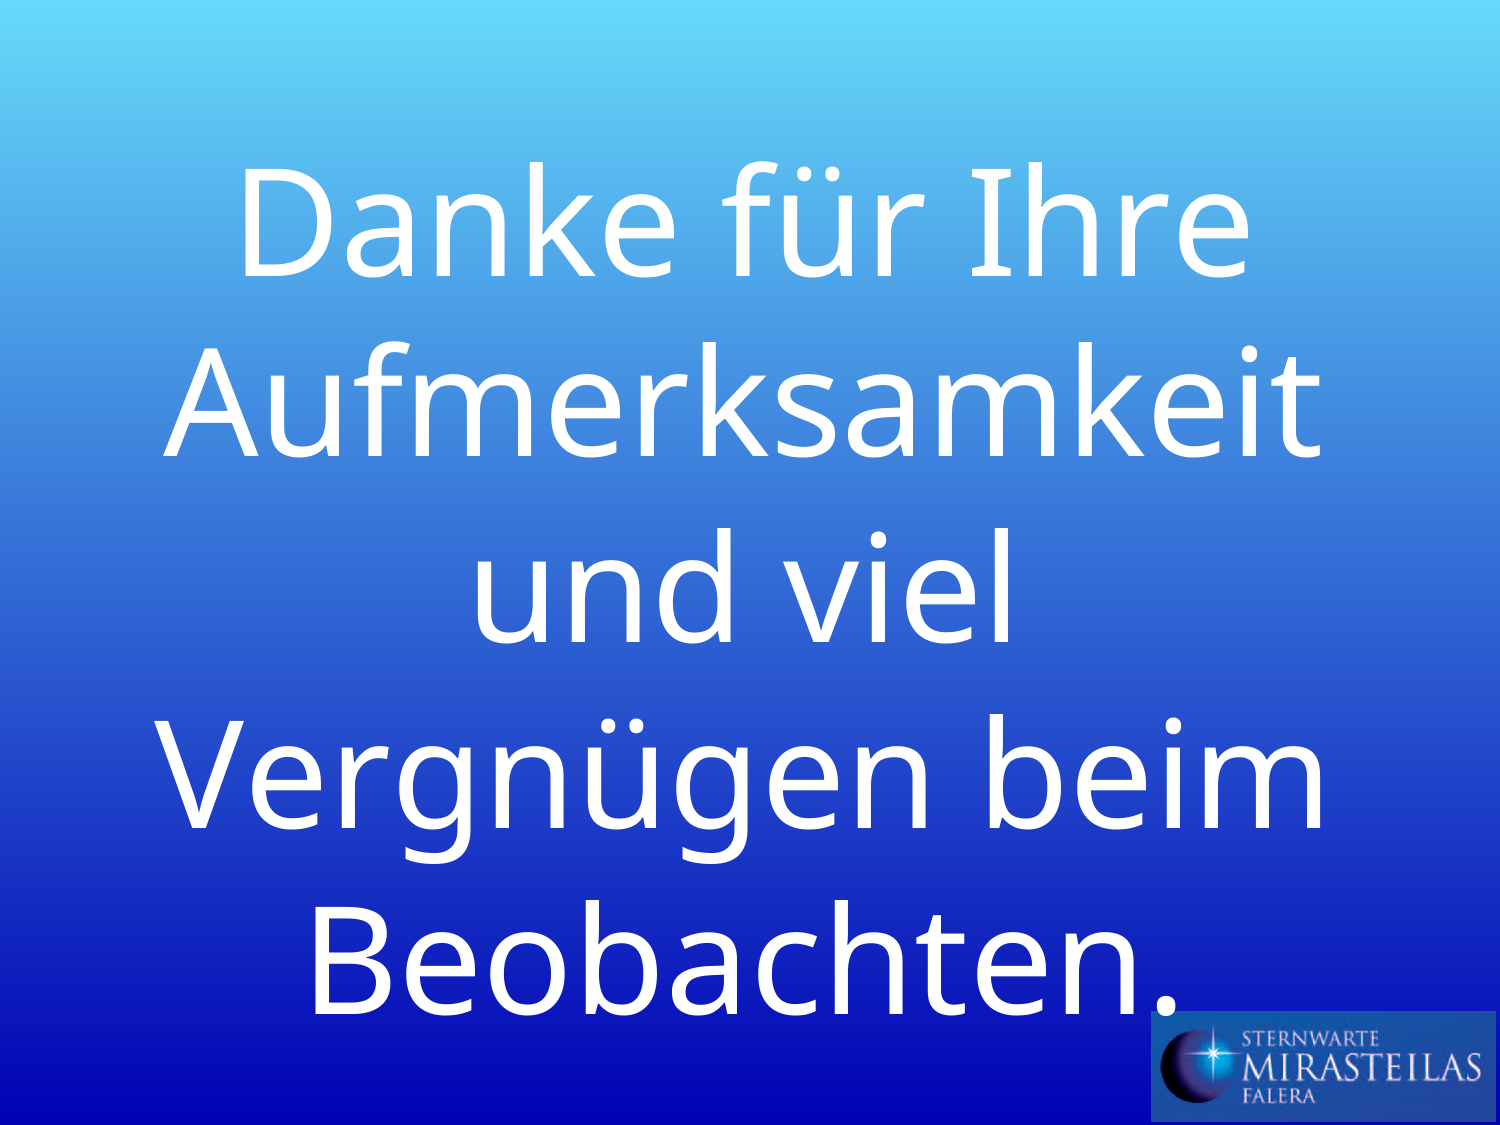

Danke für Ihre Aufmerksamkeit
und viel
Vergnügen beim
Beobachten.